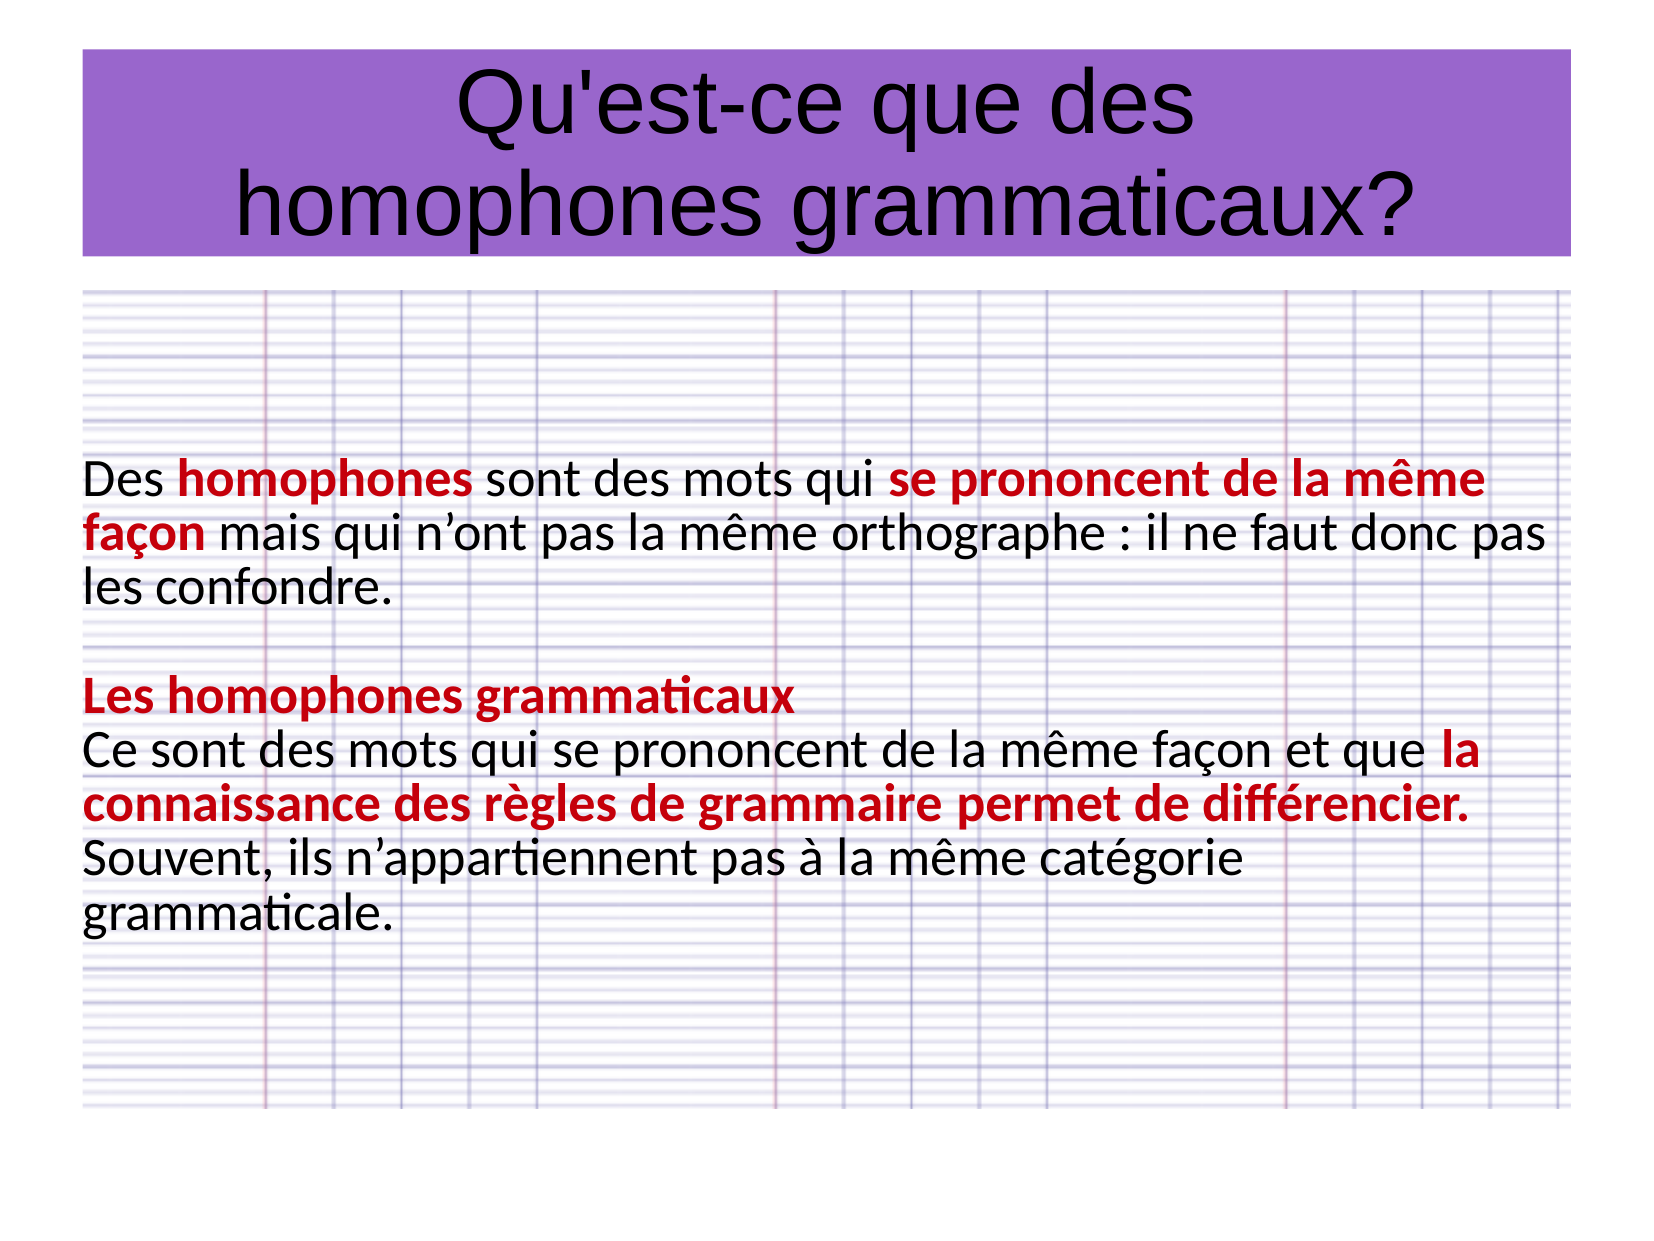

# Qu'est-ce que des homophones grammaticaux?
Des homophones sont des mots qui se prononcent de la même façon mais qui n’ont pas la même orthographe : il ne faut donc pas les confondre.
Les homophones grammaticaux
Ce sont des mots qui se prononcent de la même façon et que la connaissance des règles de grammaire permet de différencier. Souvent, ils n’appartiennent pas à la même catégorie grammaticale.